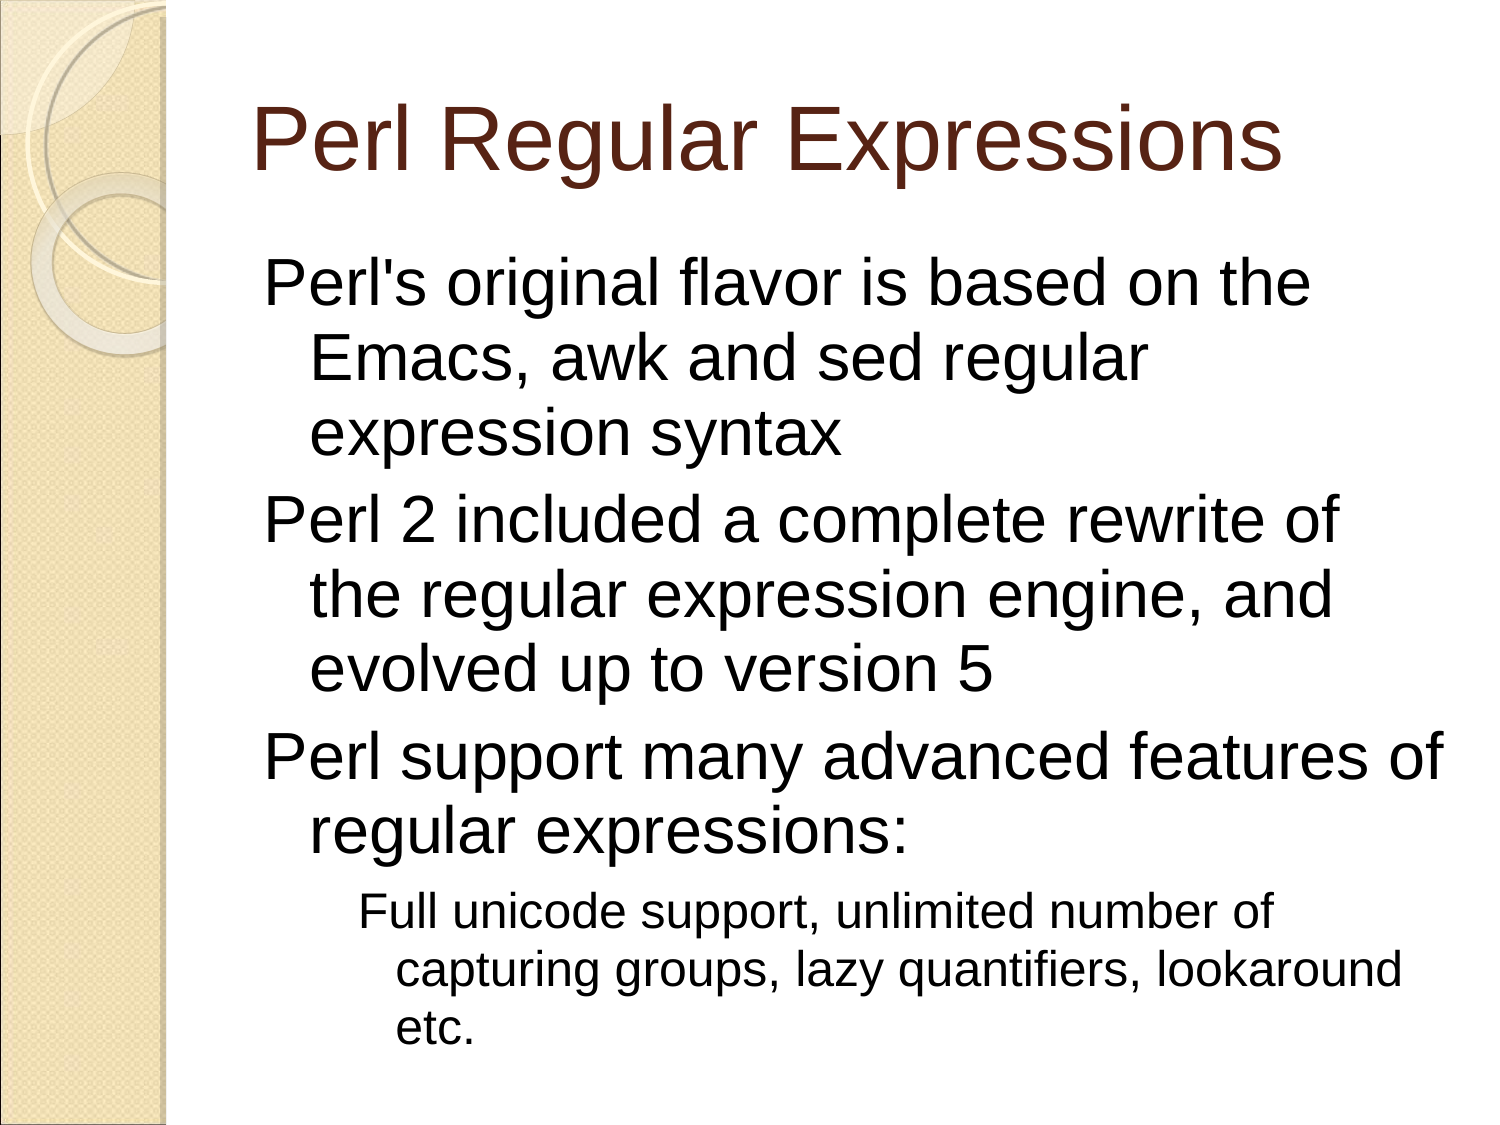

# Perl Regular Expressions
Perl's original flavor is based on the Emacs, awk and sed regular expression syntax
Perl 2 included a complete rewrite of the regular expression engine, and evolved up to version 5
Perl support many advanced features of regular expressions:
Full unicode support, unlimited number of capturing groups, lazy quantifiers, lookaround etc.